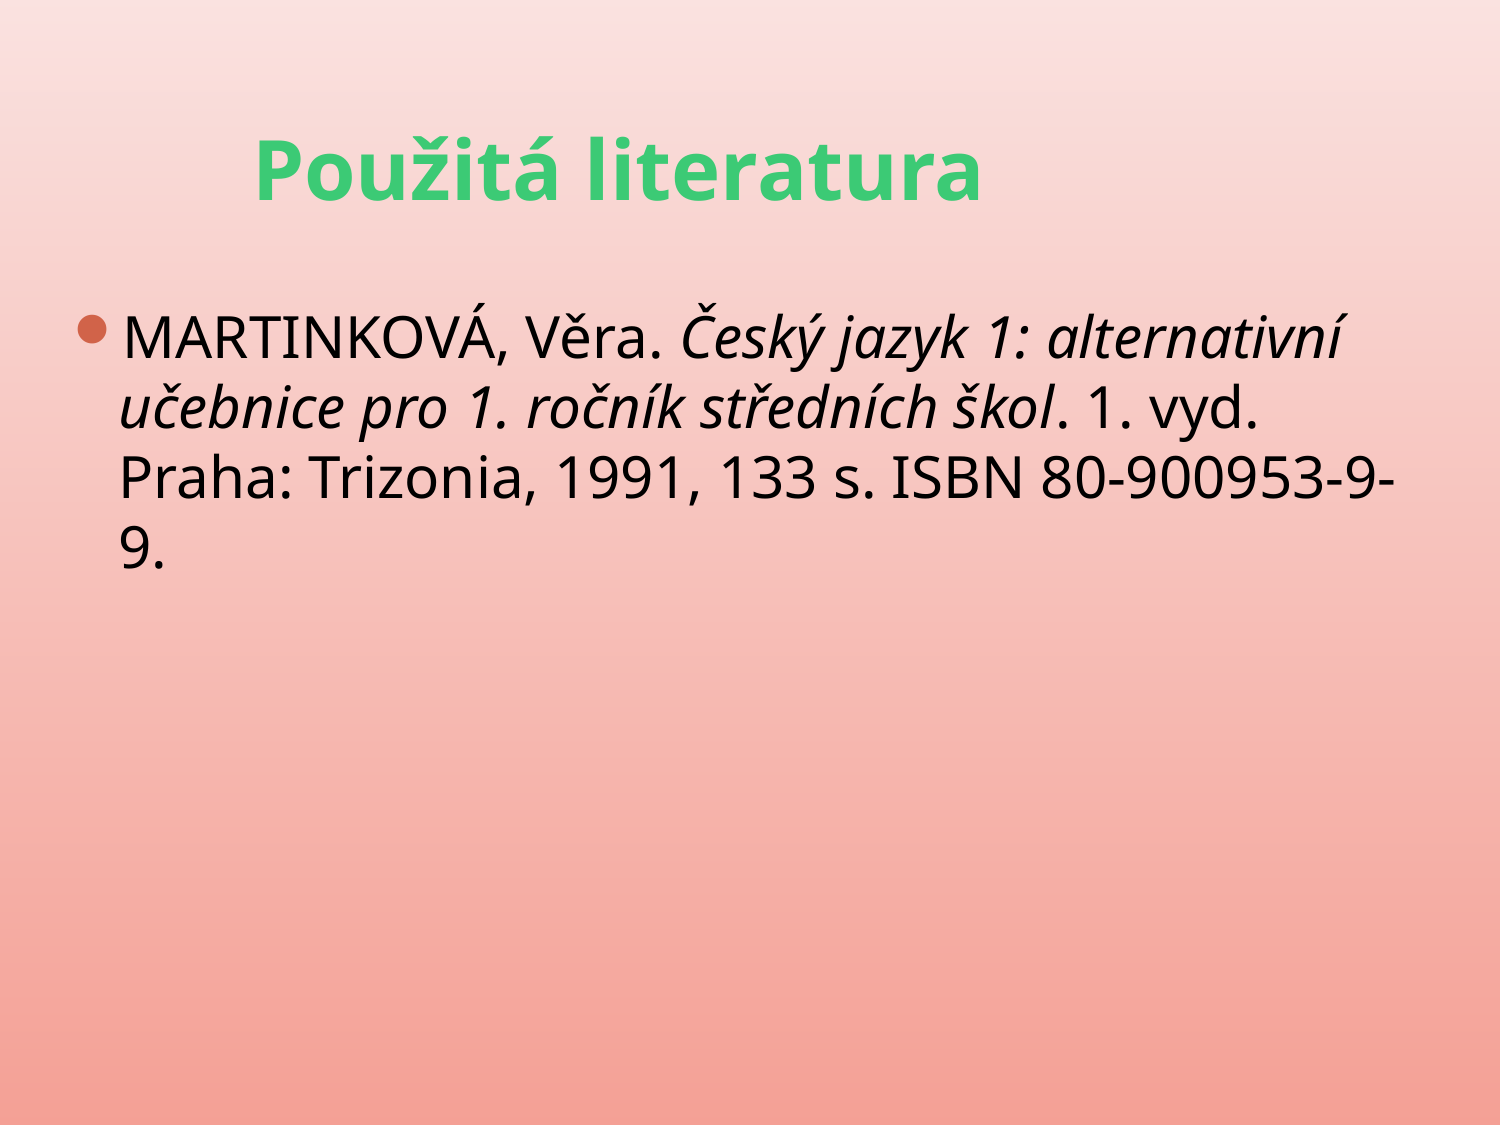

# Použitá literatura
MARTINKOVÁ, Věra. Český jazyk 1: alternativní učebnice pro 1. ročník středních škol. 1. vyd. Praha: Trizonia, 1991, 133 s. ISBN 80-900953-9-9.